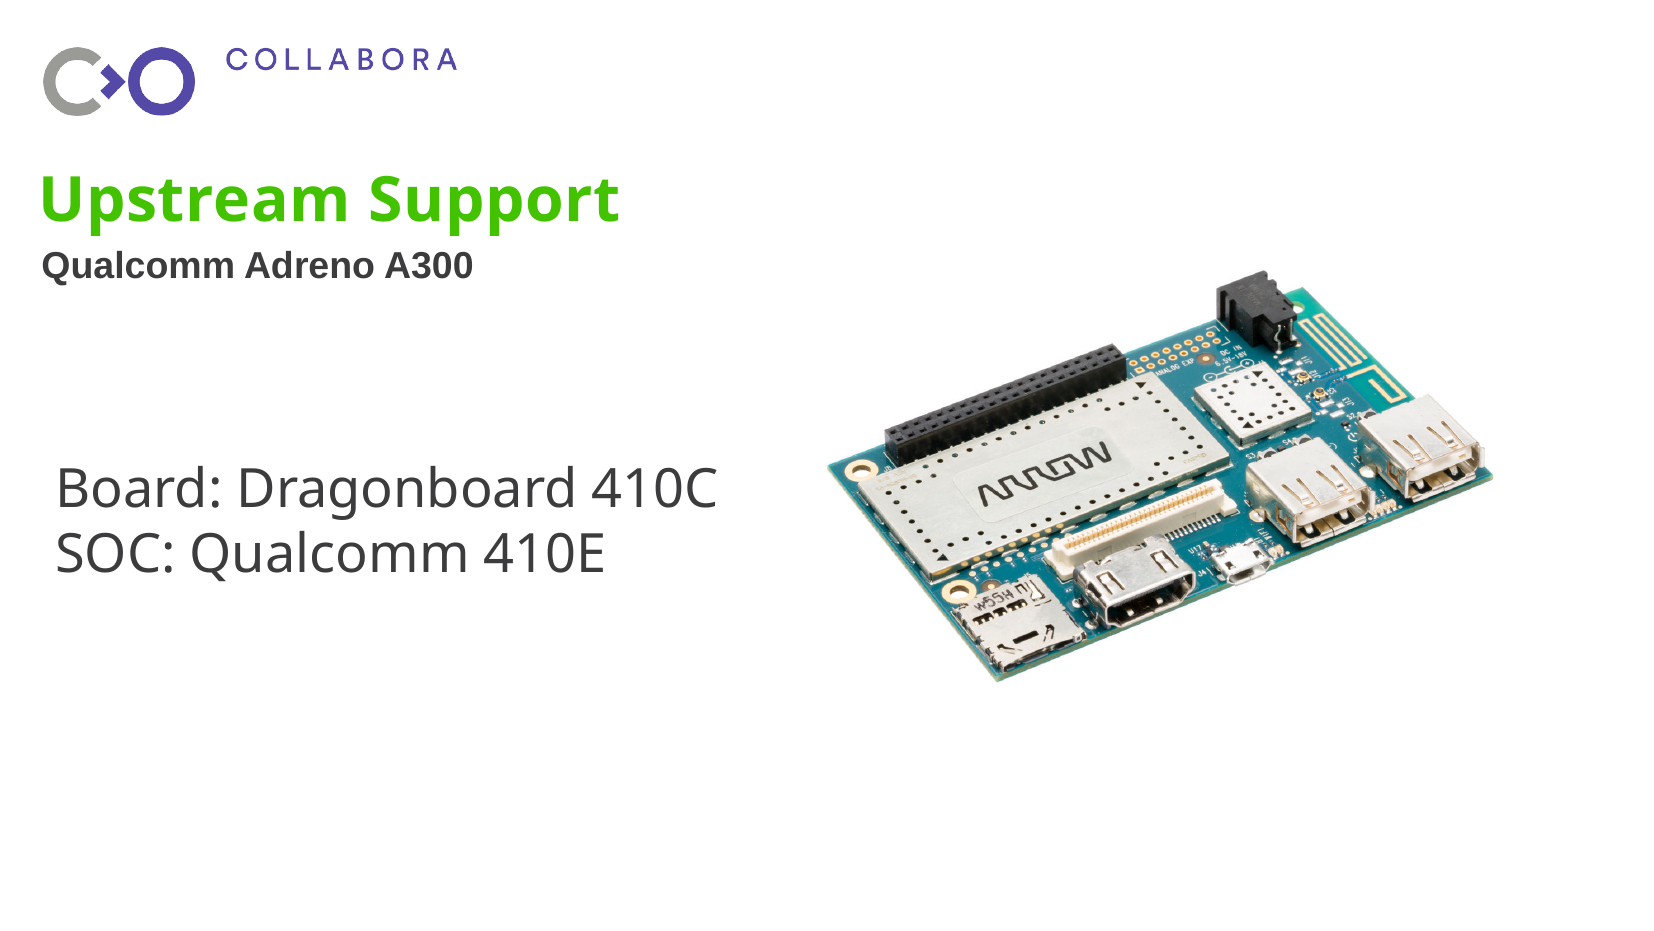

# Upstream Support
Qualcomm Adreno A300
Board: Dragonboard 410C
SOC: Qualcomm 410E